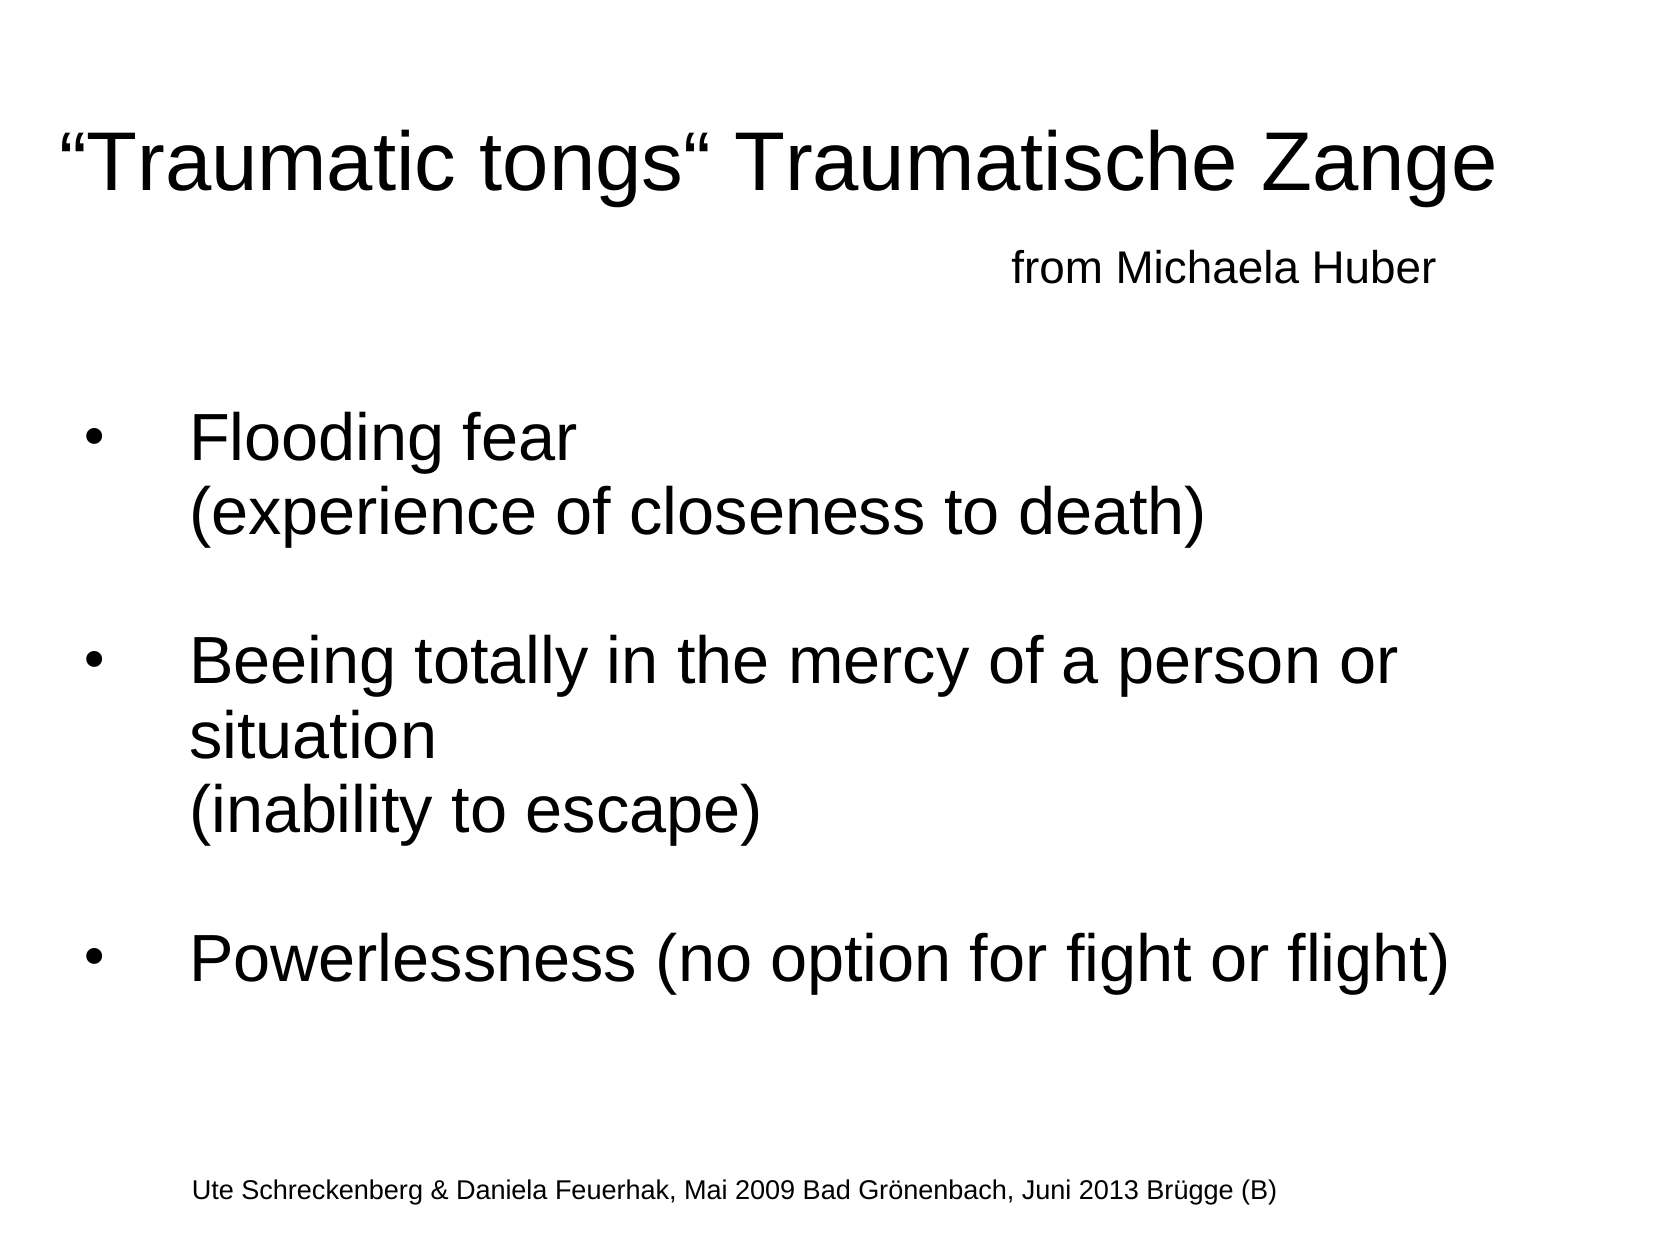

# “Traumatic tongs“ Traumatische Zange from Michaela Huber
Flooding fear
	(experience of closeness to death)
Beeing totally in the mercy of a person or
	situation
	(inability to escape)
Powerlessness (no option for fight or flight)
Ute Schreckenberg & Daniela Feuerhak, Mai 2009 Bad Grönenbach, Juni 2013 Brügge (B)